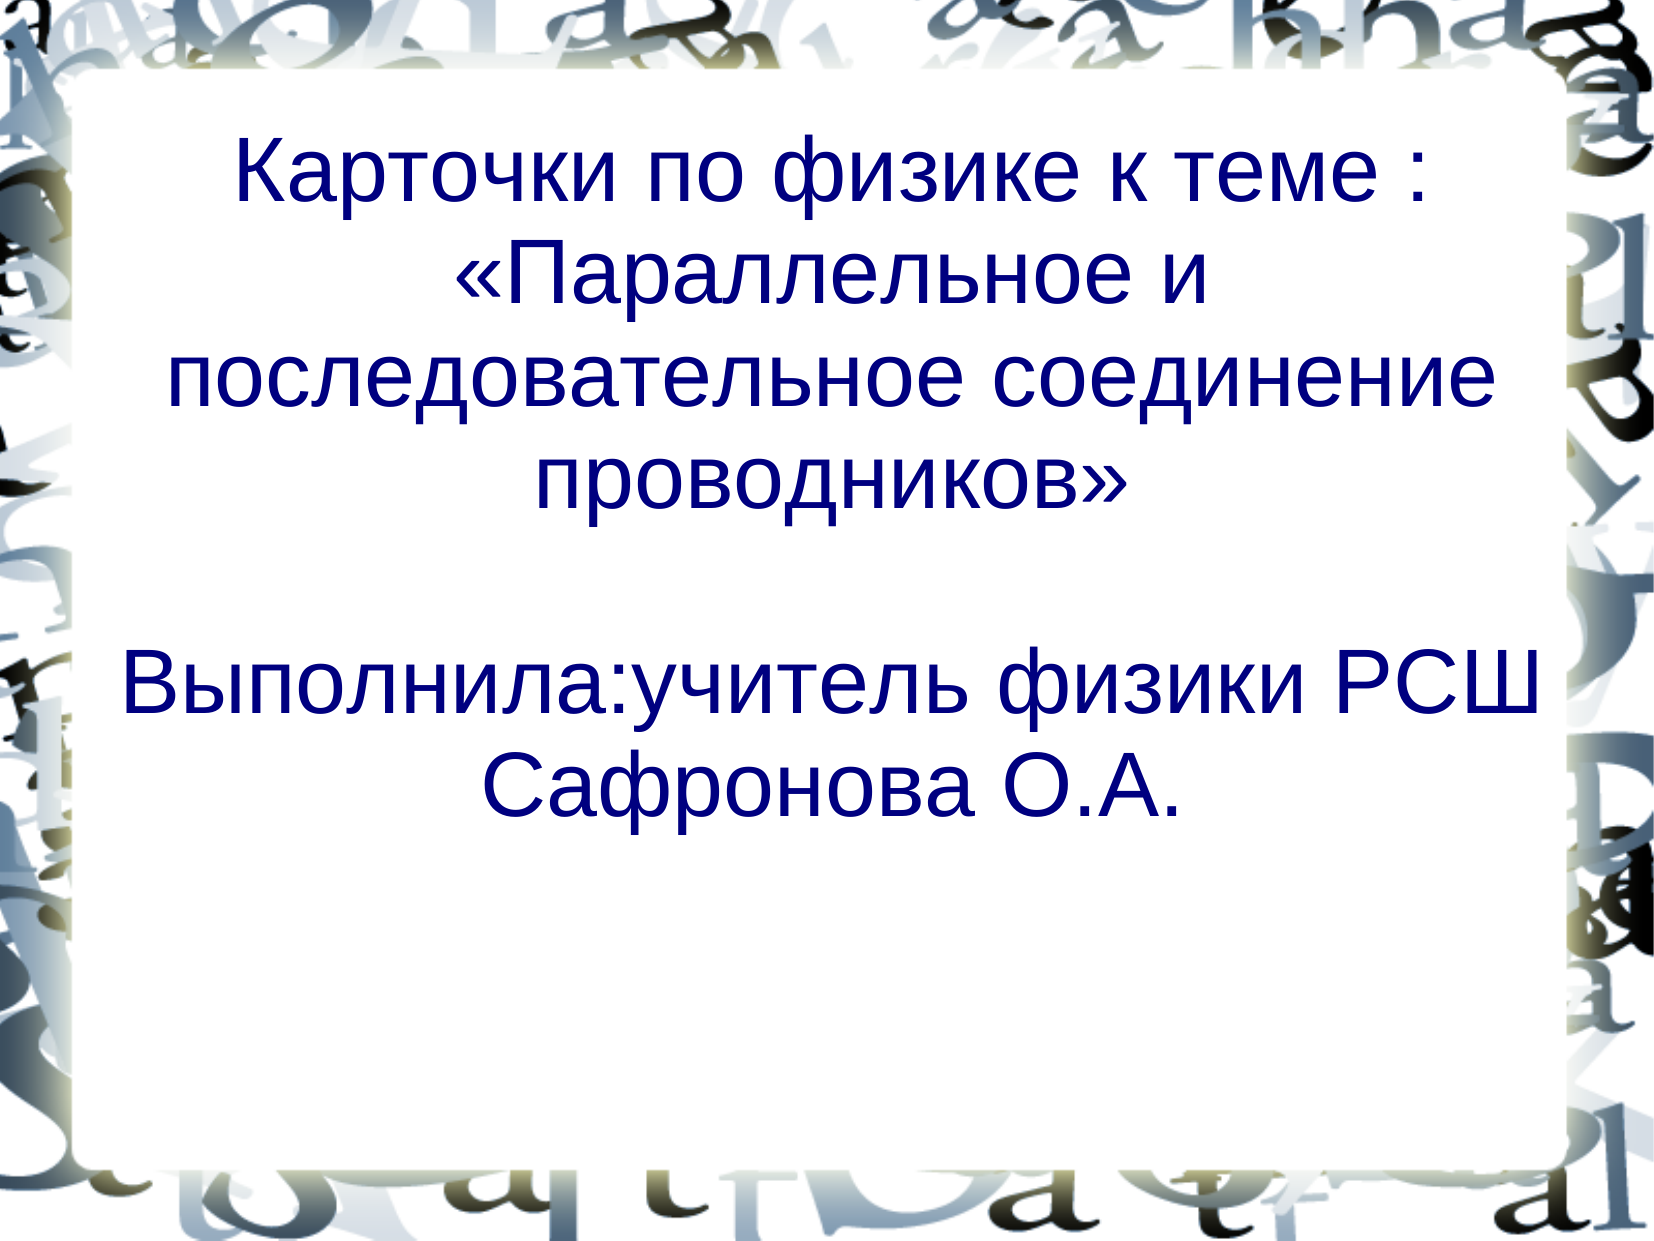

# Карточки по физике к теме : «Параллельное и последовательное соединение проводников» Выполнила:учитель физики РСШ Сафронова О.А.